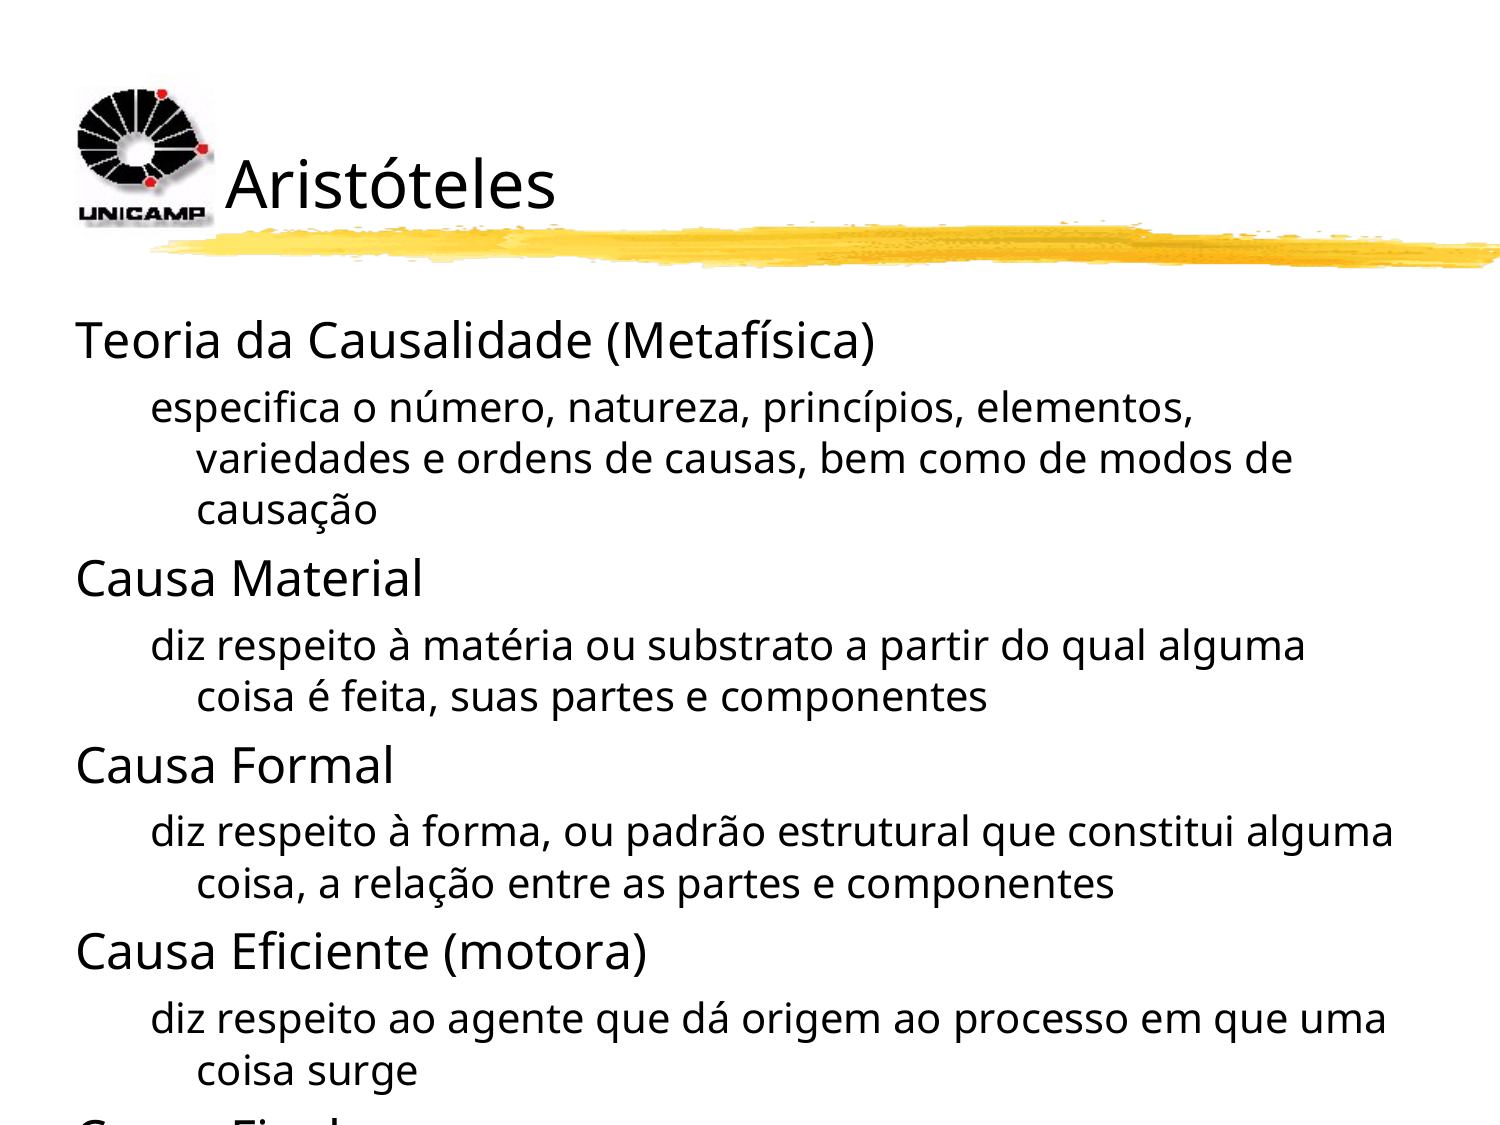

# Aristóteles
Teoria da Causalidade (Metafísica)
especifica o número, natureza, princípios, elementos, variedades e ordens de causas, bem como de modos de causação
Causa Material
diz respeito à matéria ou substrato a partir do qual alguma coisa é feita, suas partes e componentes
Causa Formal
diz respeito à forma, ou padrão estrutural que constitui alguma coisa, a relação entre as partes e componentes
Causa Eficiente (motora)
diz respeito ao agente que dá origem ao processo em que uma coisa surge
Causa Final
diz respeito à finalidade ou propósito para a qual uma coisa é feita